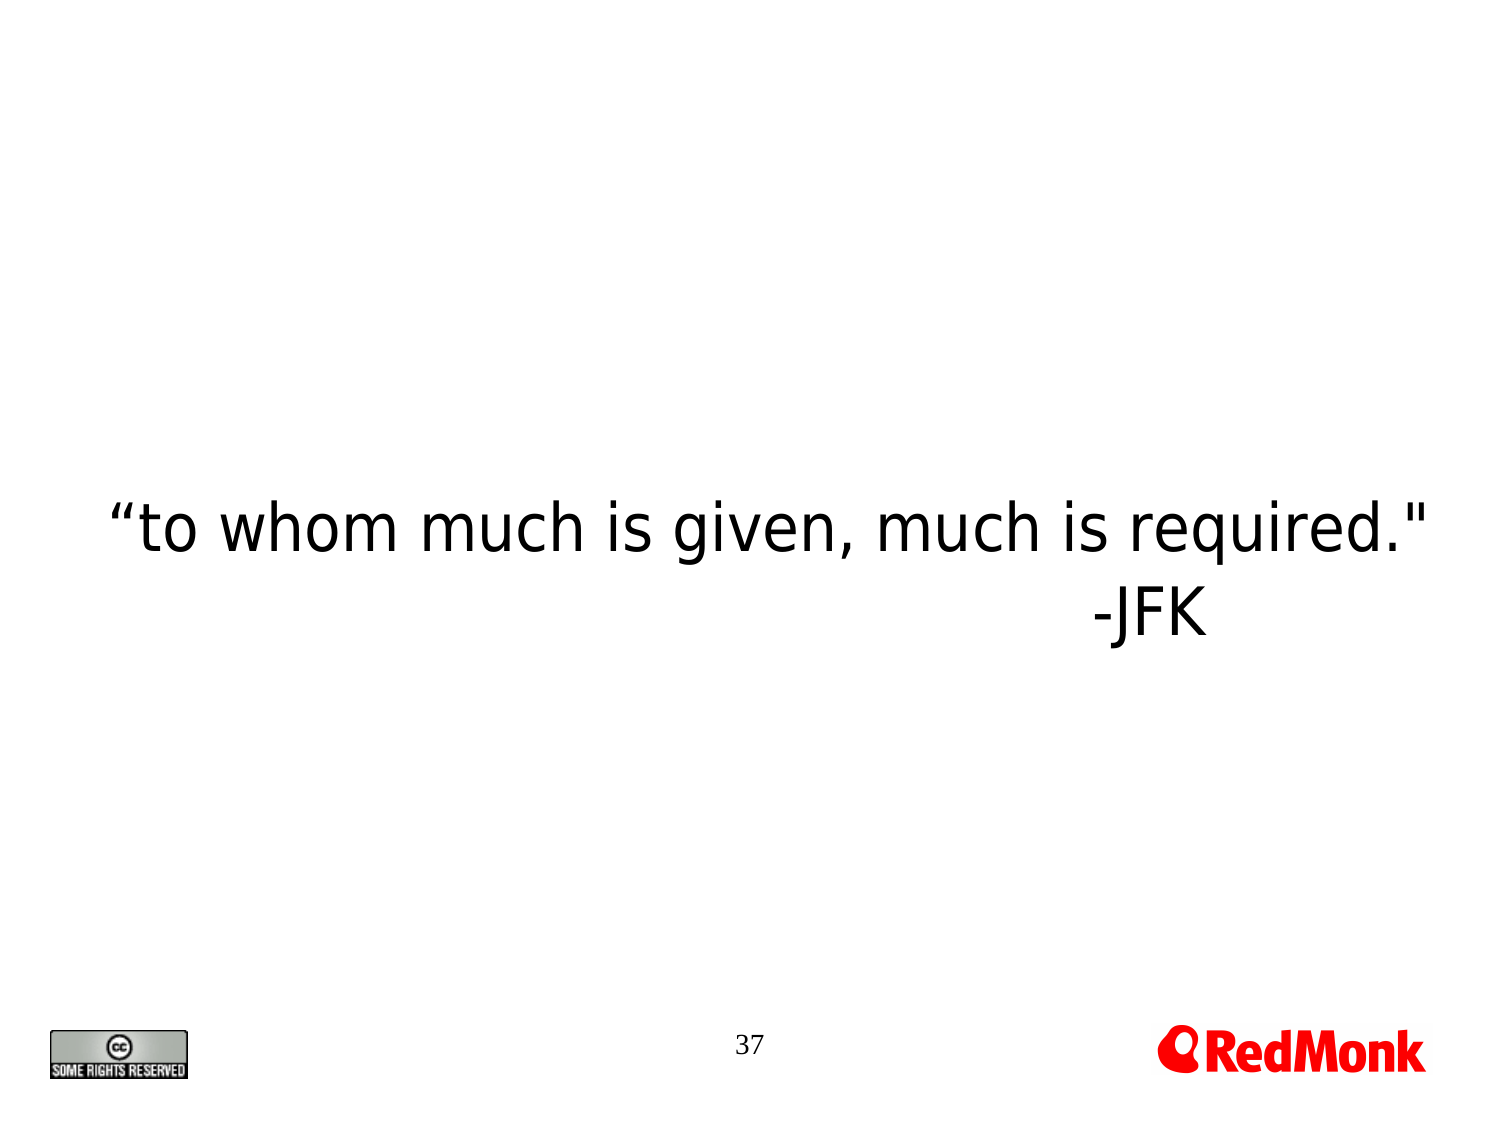

“to whom much is given, much is required."
 -JFK